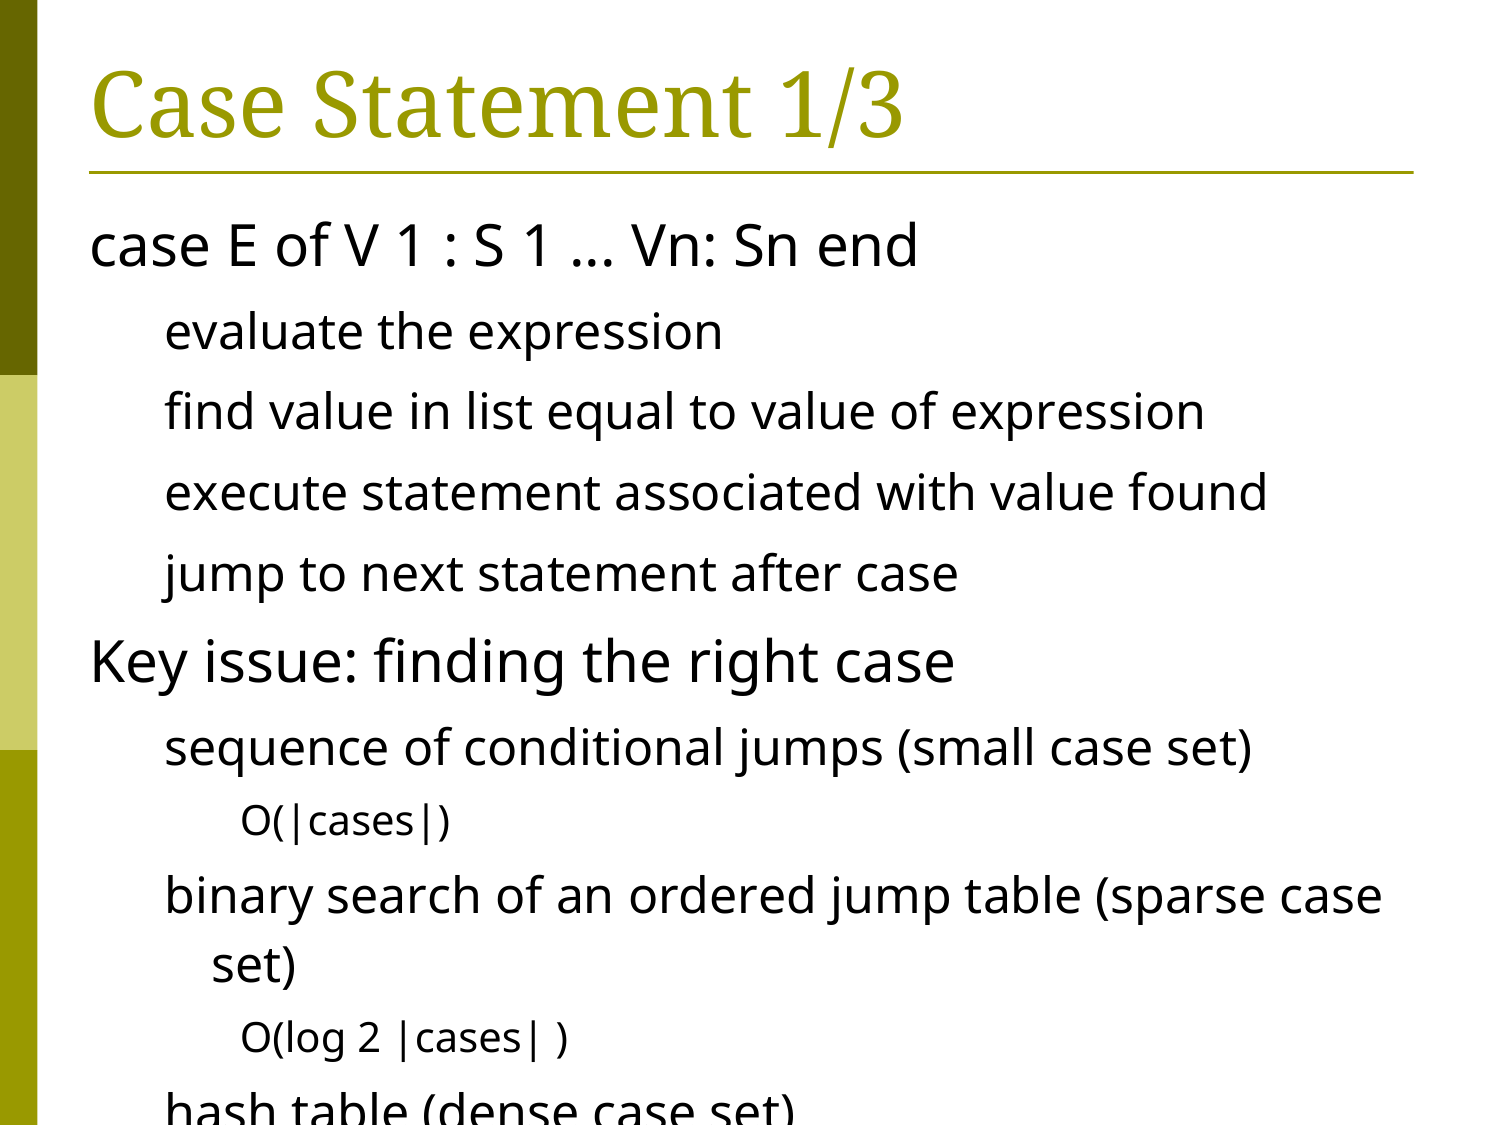

# Case Statement 1/3
case E of V 1 : S 1 ... Vn: Sn end
evaluate the expression
find value in list equal to value of expression
execute statement associated with value found
jump to next statement after case
Key issue: finding the right case
sequence of conditional jumps (small case set)
O(|cases|)
binary search of an ordered jump table (sparse case set)
O(log 2 |cases| )
hash table (dense case set)
O(1)